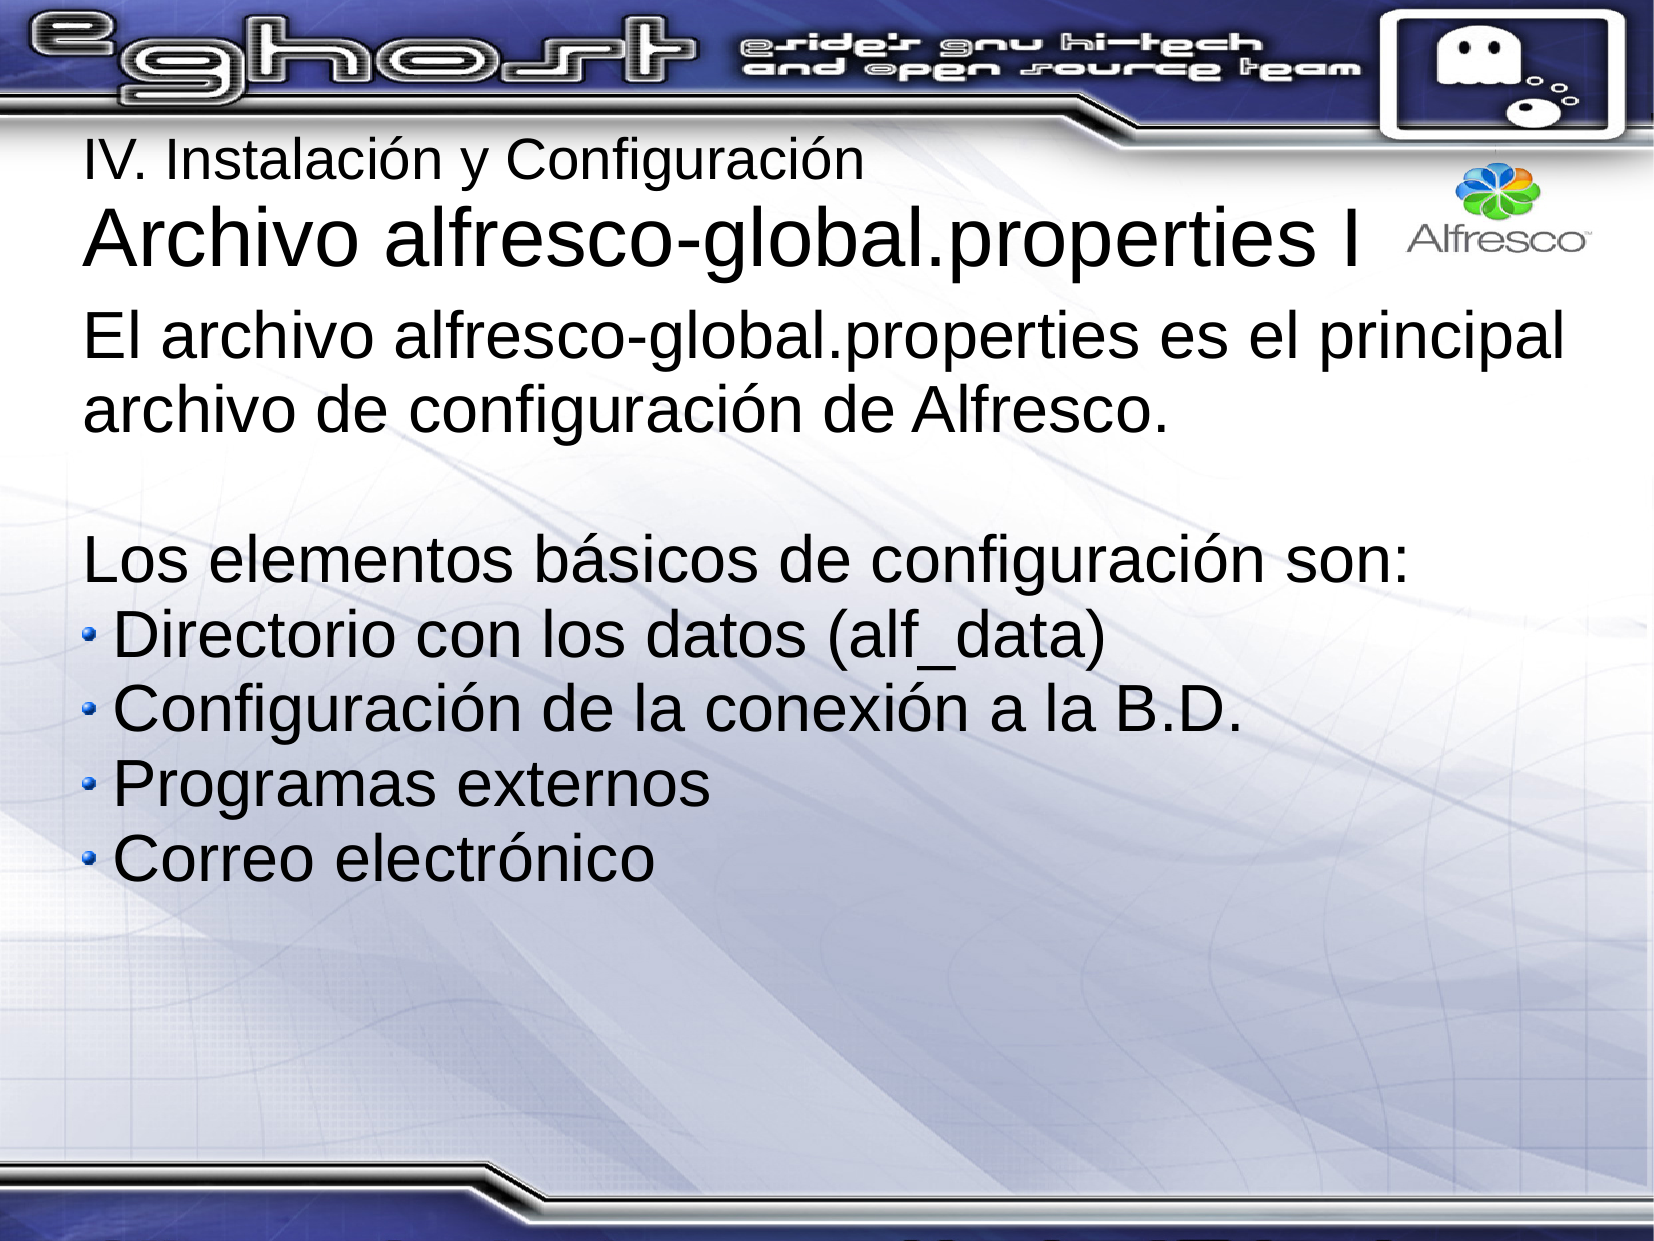

# IV. Instalación y Configuración Archivo alfresco-global.properties I
El archivo alfresco-global.properties es el principal archivo de configuración de Alfresco.
Los elementos básicos de configuración son:
Directorio con los datos (alf_data)
Configuración de la conexión a la B.D.
Programas externos
Correo electrónico